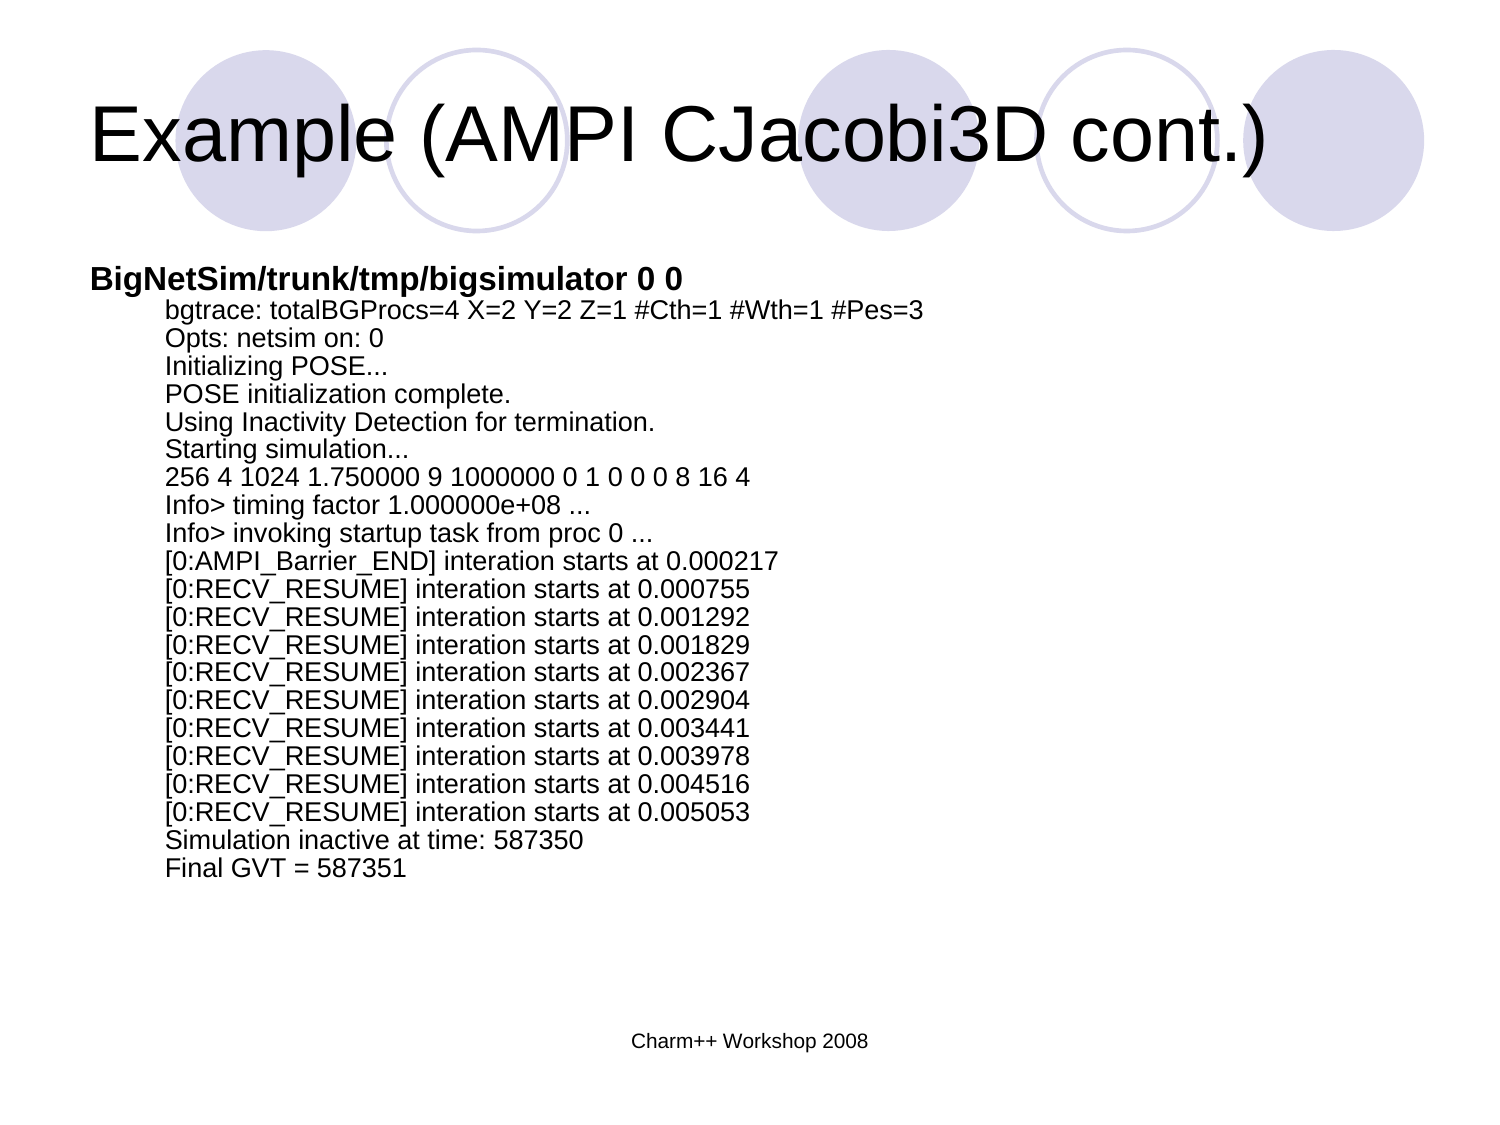

# Example (AMPI CJacobi3D cont.)
BigNetSim/trunk/tmp/bigsimulator 0 0
bgtrace: totalBGProcs=4 X=2 Y=2 Z=1 #Cth=1 #Wth=1 #Pes=3
Opts: netsim on: 0
Initializing POSE...
POSE initialization complete.
Using Inactivity Detection for termination.
Starting simulation...
256 4 1024 1.750000 9 1000000 0 1 0 0 0 8 16 4
Info> timing factor 1.000000e+08 ...
Info> invoking startup task from proc 0 ...
[0:AMPI_Barrier_END] interation starts at 0.000217
[0:RECV_RESUME] interation starts at 0.000755
[0:RECV_RESUME] interation starts at 0.001292
[0:RECV_RESUME] interation starts at 0.001829
[0:RECV_RESUME] interation starts at 0.002367
[0:RECV_RESUME] interation starts at 0.002904
[0:RECV_RESUME] interation starts at 0.003441
[0:RECV_RESUME] interation starts at 0.003978
[0:RECV_RESUME] interation starts at 0.004516
[0:RECV_RESUME] interation starts at 0.005053
Simulation inactive at time: 587350
Final GVT = 587351
Charm++ Workshop 2008